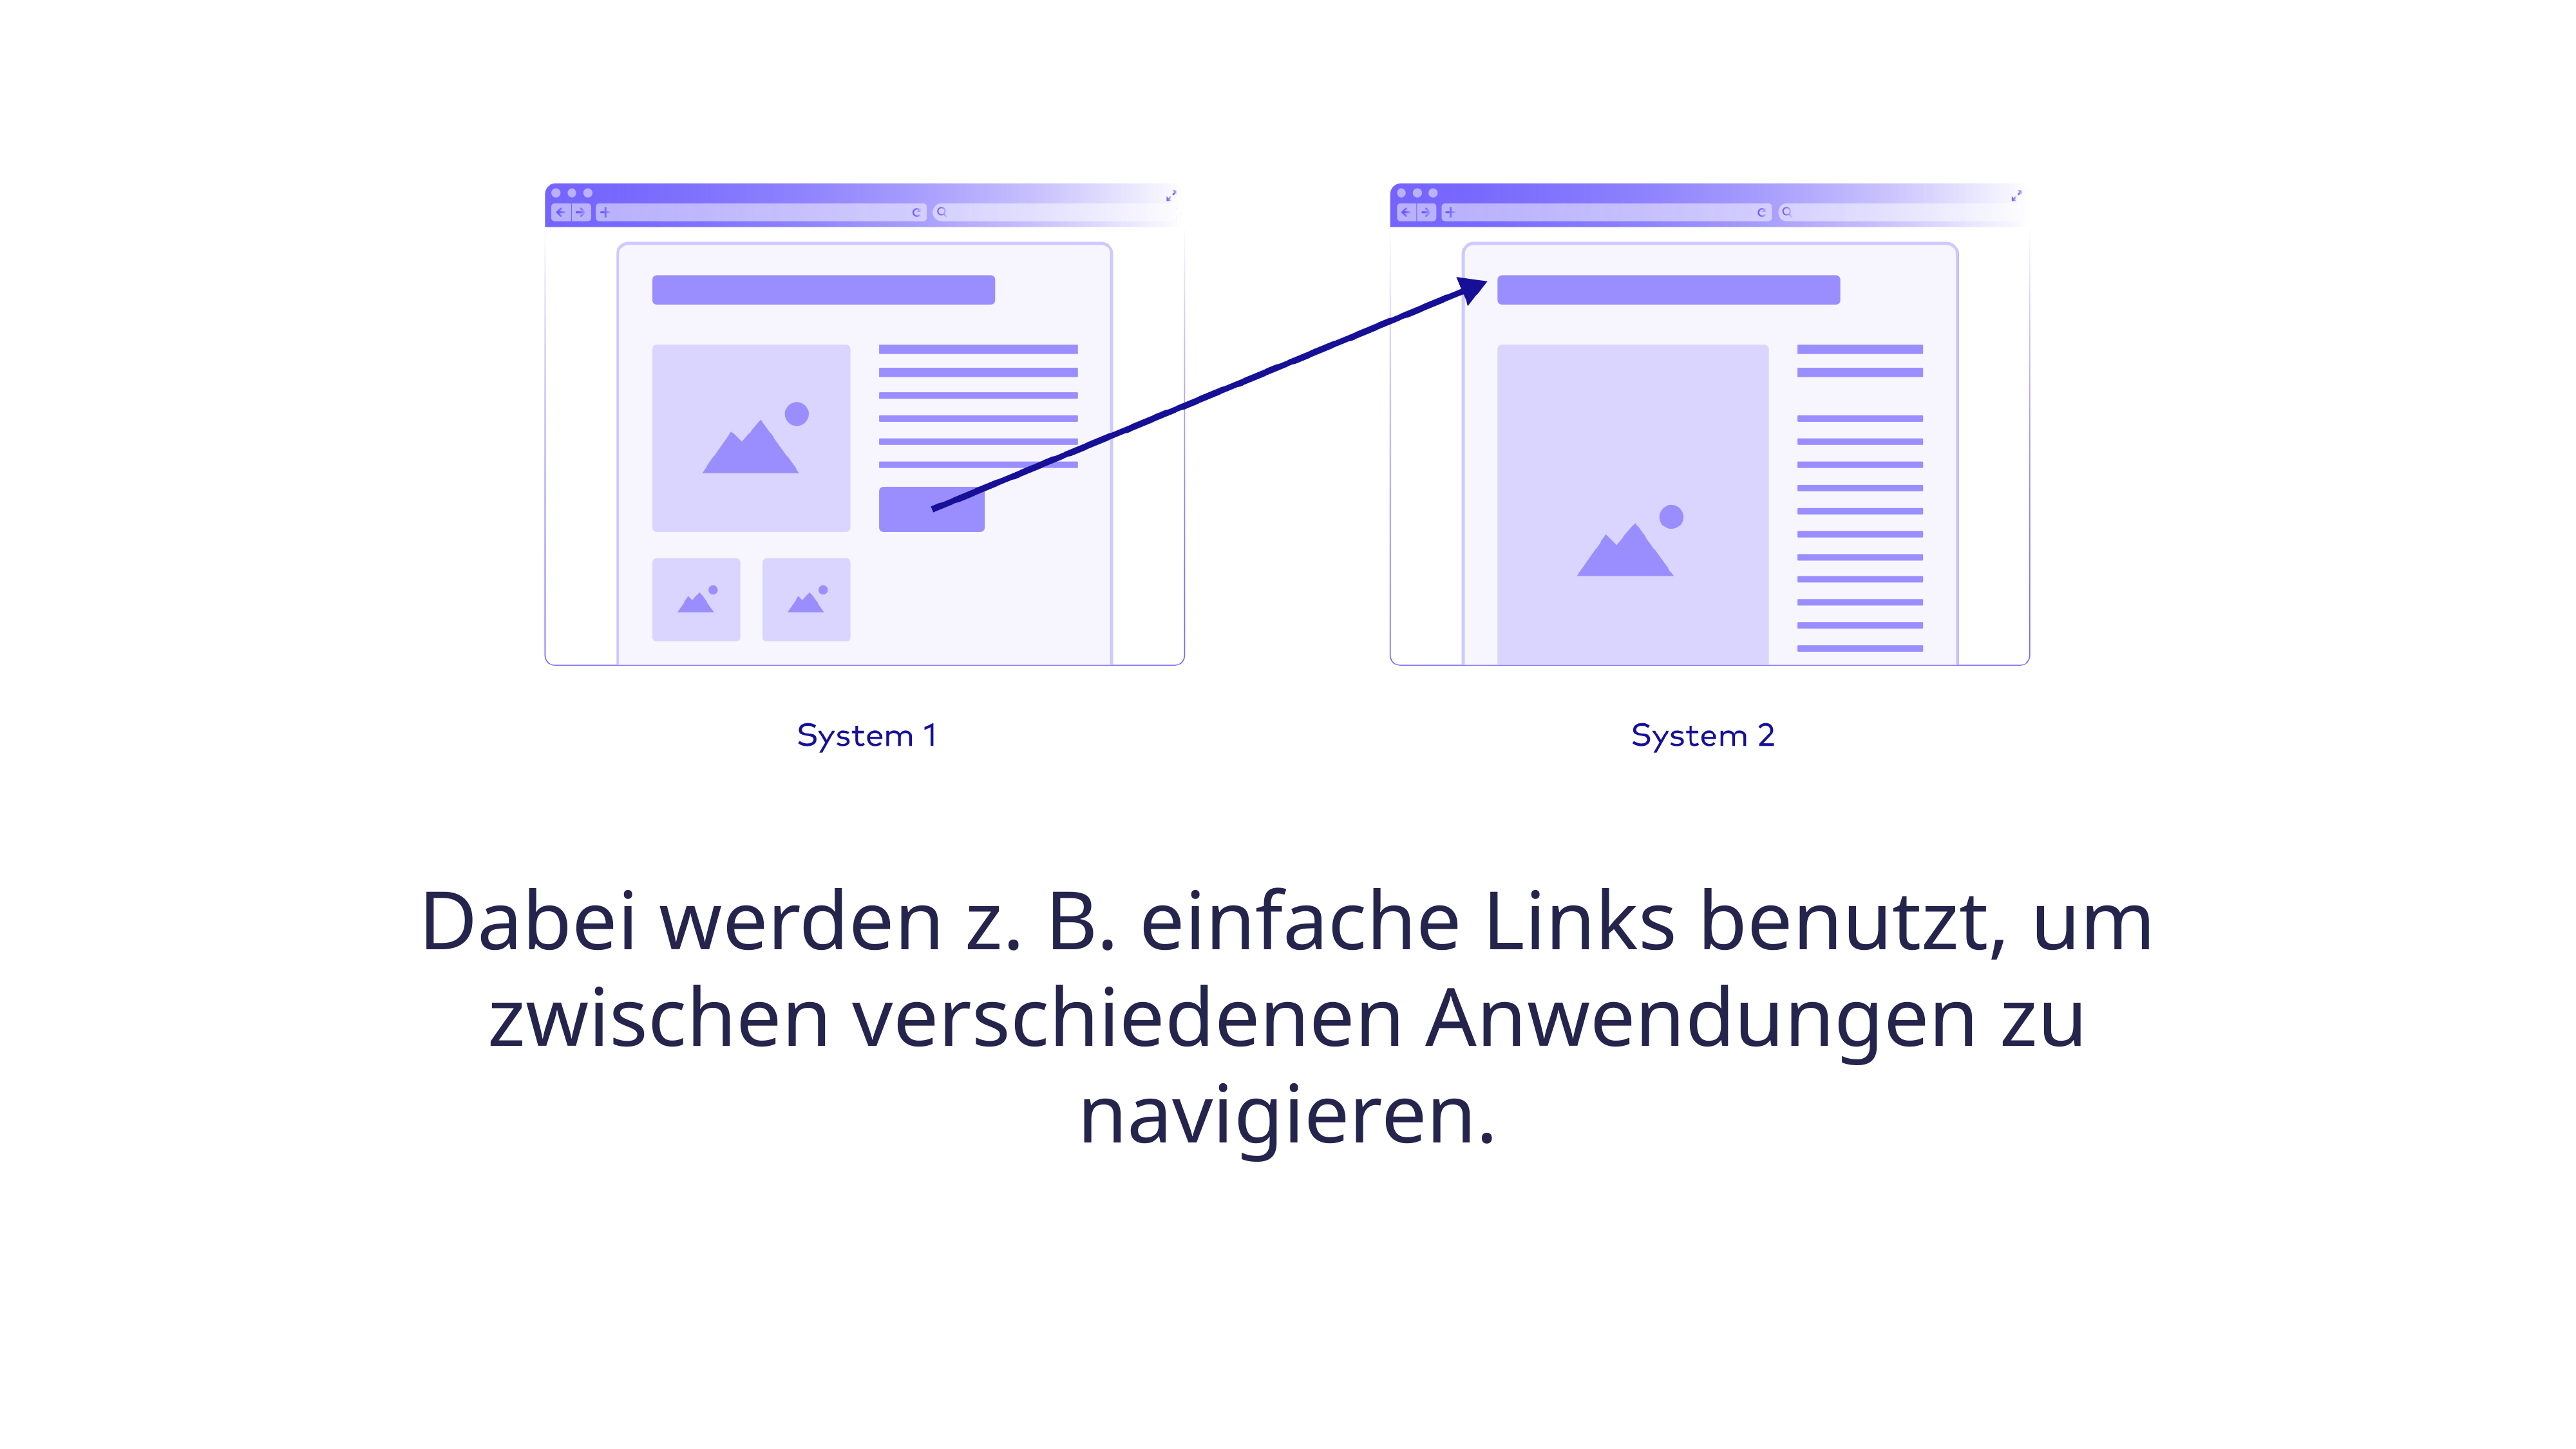

# Dabei werden z. B. einfache Links benutzt, um zwischen verschiedenen Anwendungen zu navigieren.